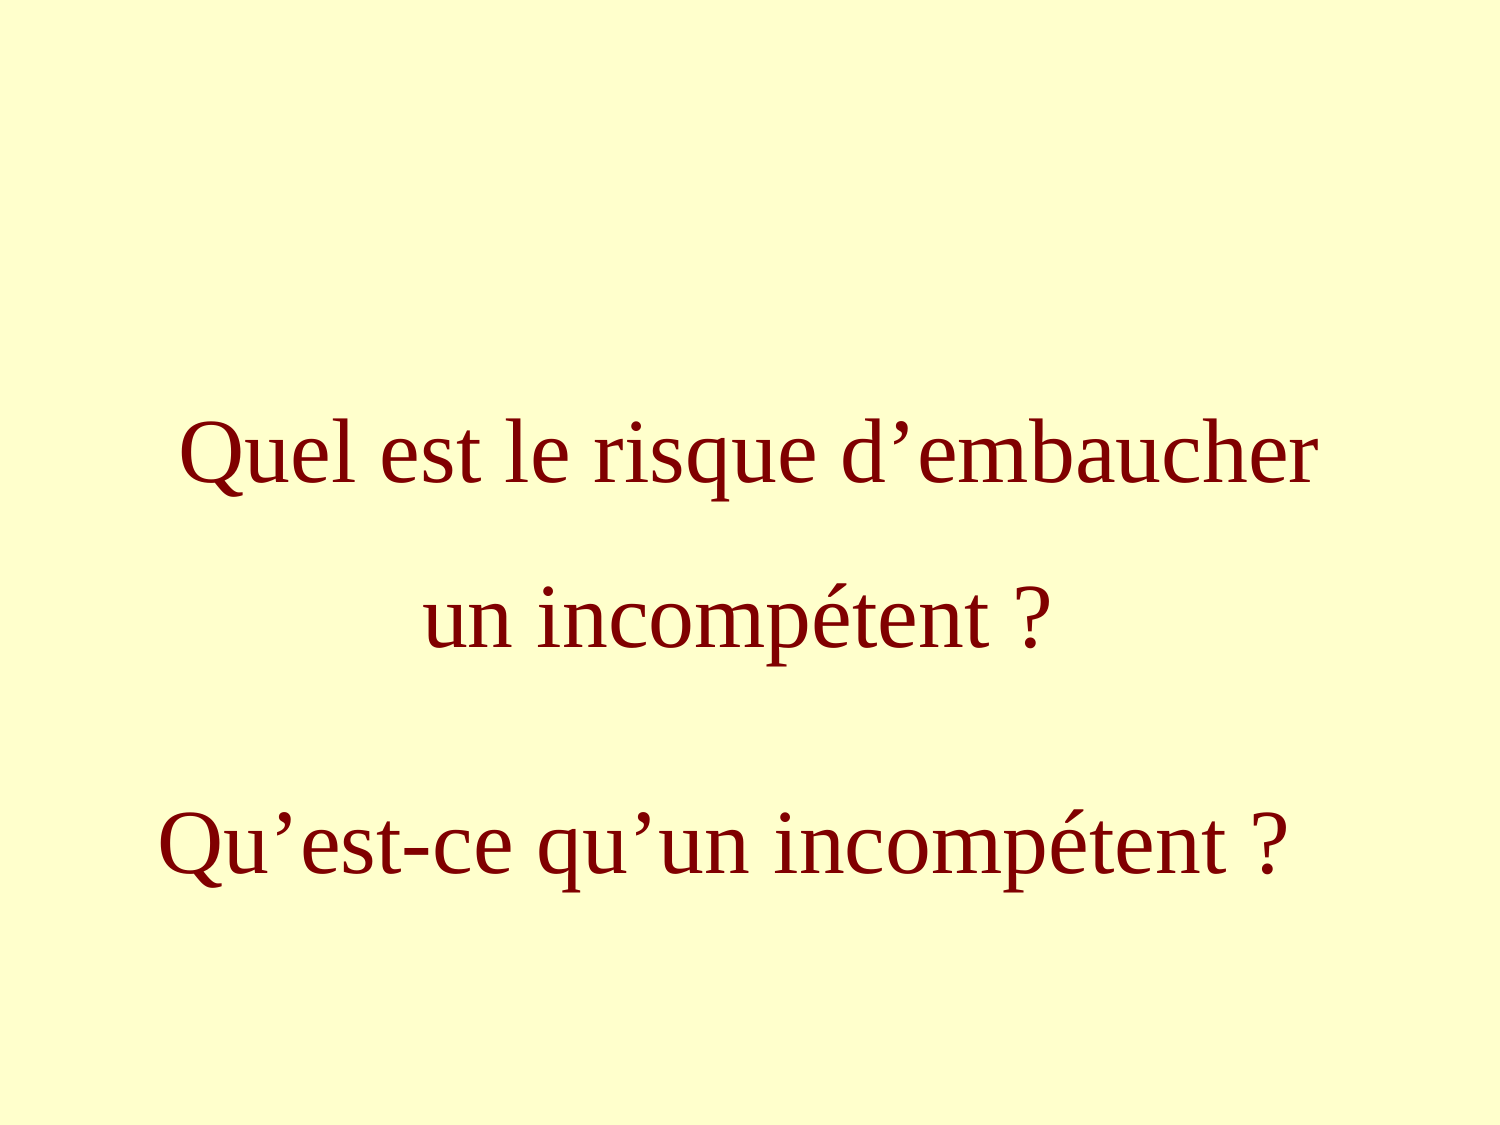

# Quel est le risque d’embaucher un incompétent ?
Qu’est-ce qu’un incompétent ?